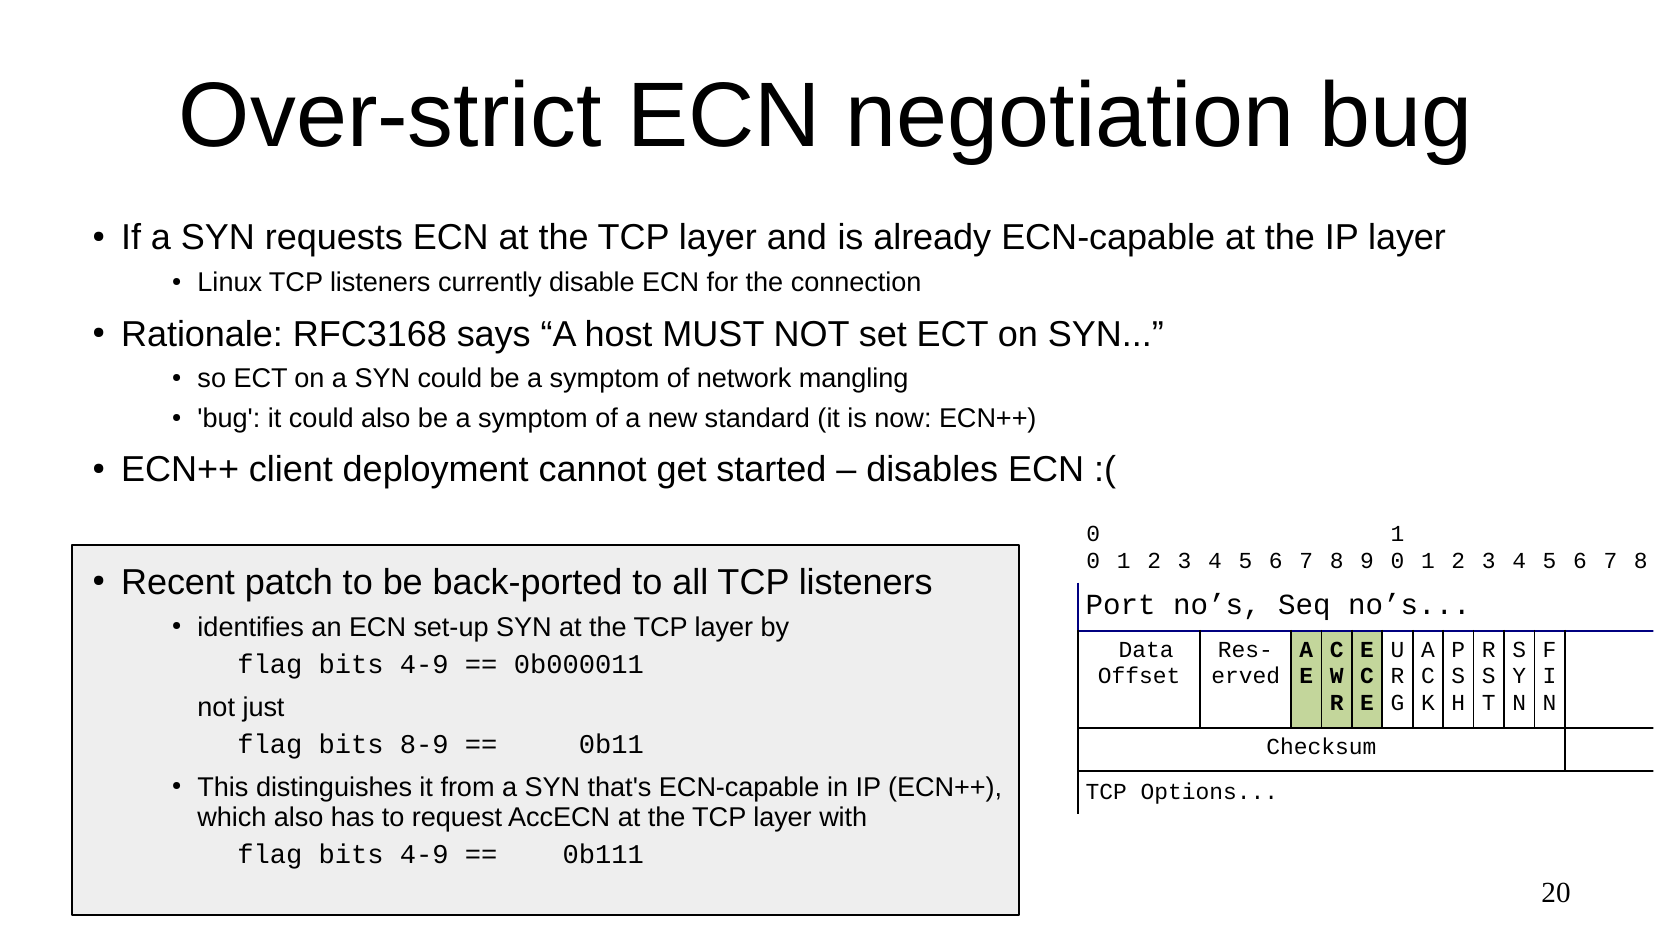

# Over-strict ECN negotiation bug
If a SYN requests ECN at the TCP layer and is already ECN-capable at the IP layer
Linux TCP listeners currently disable ECN for the connection
Rationale: RFC3168 says “A host MUST NOT set ECT on SYN...”
so ECT on a SYN could be a symptom of network mangling
'bug': it could also be a symptom of a new standard (it is now: ECN++)
ECN++ client deployment cannot get started – disables ECN :(
Recent patch to be back-ported to all TCP listeners
identifies an ECN set-up SYN at the TCP layer by
 	flag bits 4-9 == 0b000011
not just
	flag bits 8-9 == 0b11
This distinguishes it from a SYN that's ECN-capable in IP (ECN++),
which also has to request AccECN at the TCP layer with
 	flag bits 4-9 == 0b111
| 00 | 1 | 2 | 3 | 4 | 5 | 6 | 7 | 8 | 9 | 10 | 1 | 2 | 3 | 4 | 5 | 6 | 7 | 8 | 9 | 20 | 1 | 2 | 3 | 4 | 5 | 6 | 7 | 8 | 9 | 30 | 1 |
| --- | --- | --- | --- | --- | --- | --- | --- | --- | --- | --- | --- | --- | --- | --- | --- | --- | --- | --- | --- | --- | --- | --- | --- | --- | --- | --- | --- | --- | --- | --- | --- |
| Port no’s, Seq no’s... | | | | | | | | | | | | | | | | | | | | | | | | | | | | | | | |
| Data Offset | | | | Res-erved | | | AE | CWR | ECE | URG | ACK | PSH | RST | SYN | FIN | Window | | | | | | | | | | | | | | | |
| Checksum | | | | | | | | | | | | | | | | Urgent Pointer | | | | | | | | | | | | | | | |
| TCP Options... | | | | | | | | | | | | | | | | | | | | | | | | | | | | | | | |
20